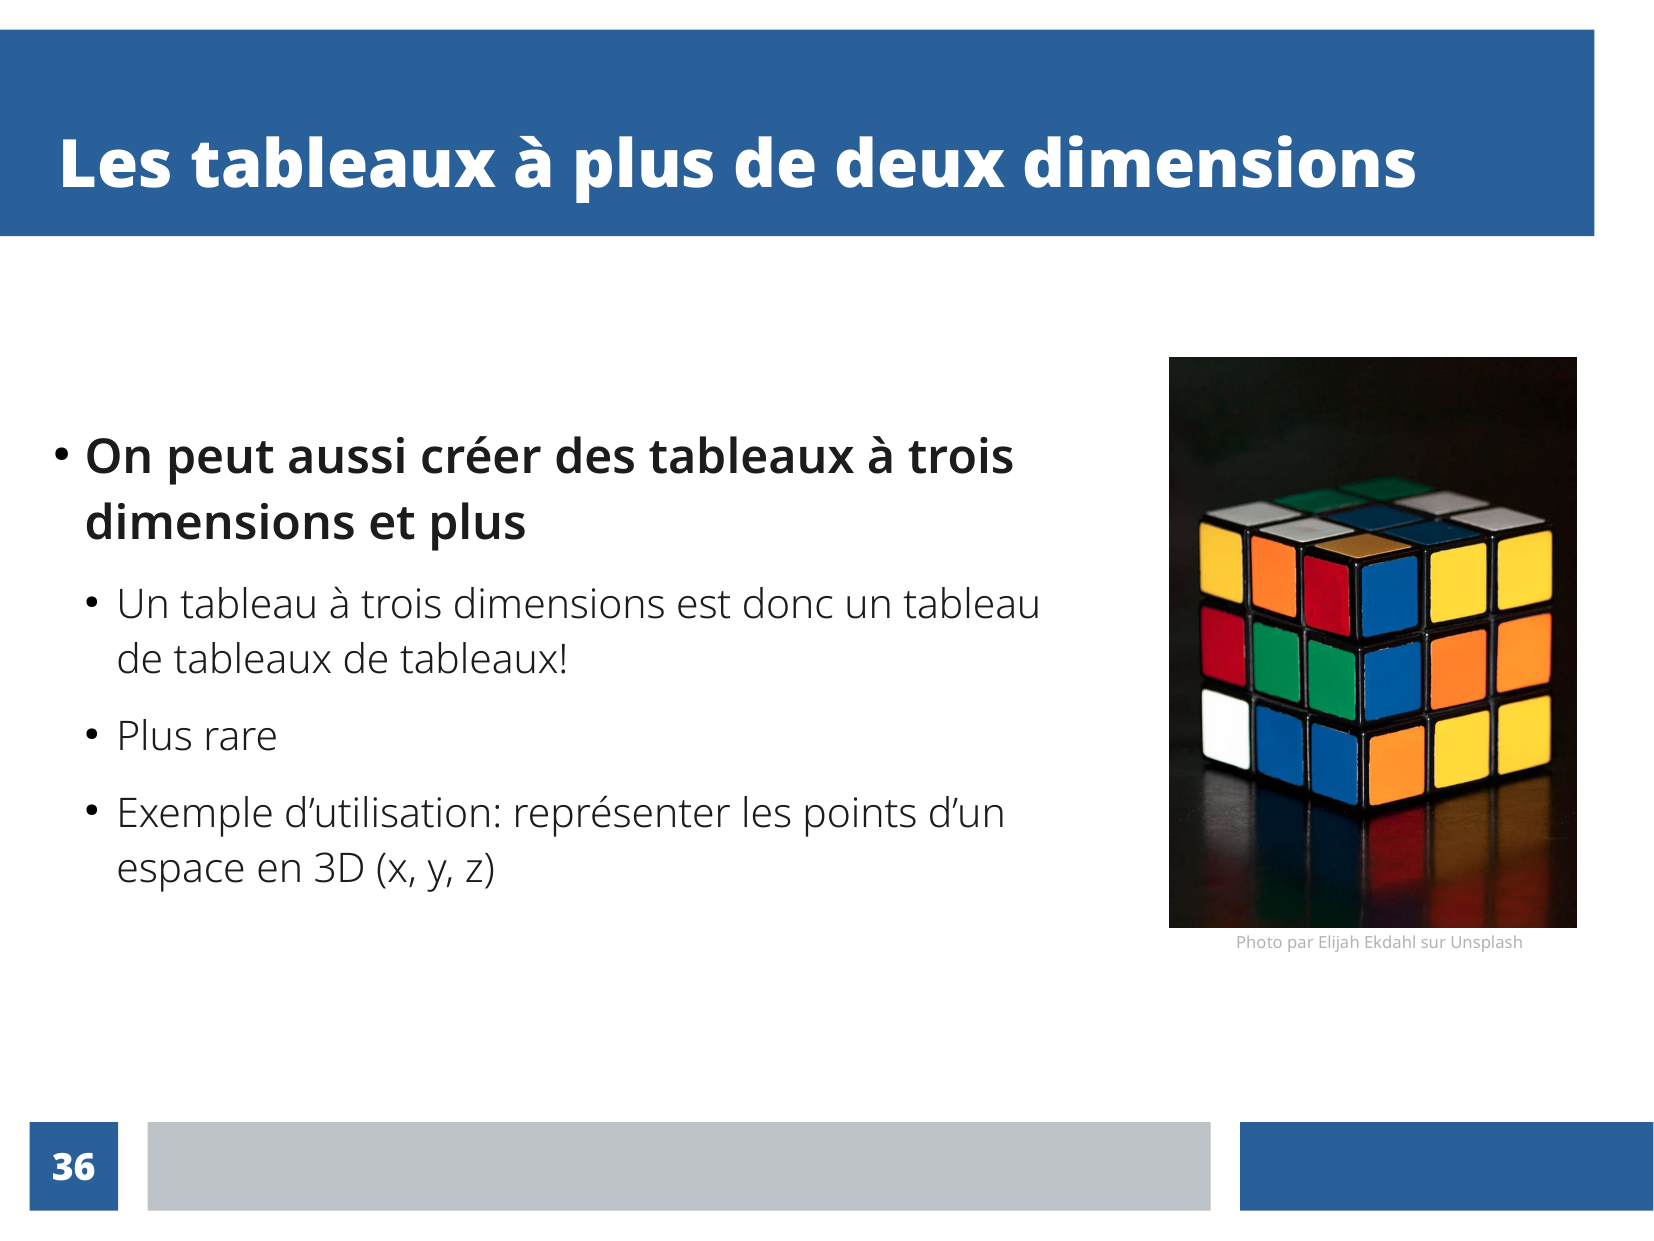

# Les tableaux à plus de deux dimensions
On peut aussi créer des tableaux à trois dimensions et plus
Un tableau à trois dimensions est donc un tableau de tableaux de tableaux!
Plus rare
Exemple d’utilisation: représenter les points d’un espace en 3D (x, y, z)
Photo par Elijah Ekdahl sur Unsplash
36